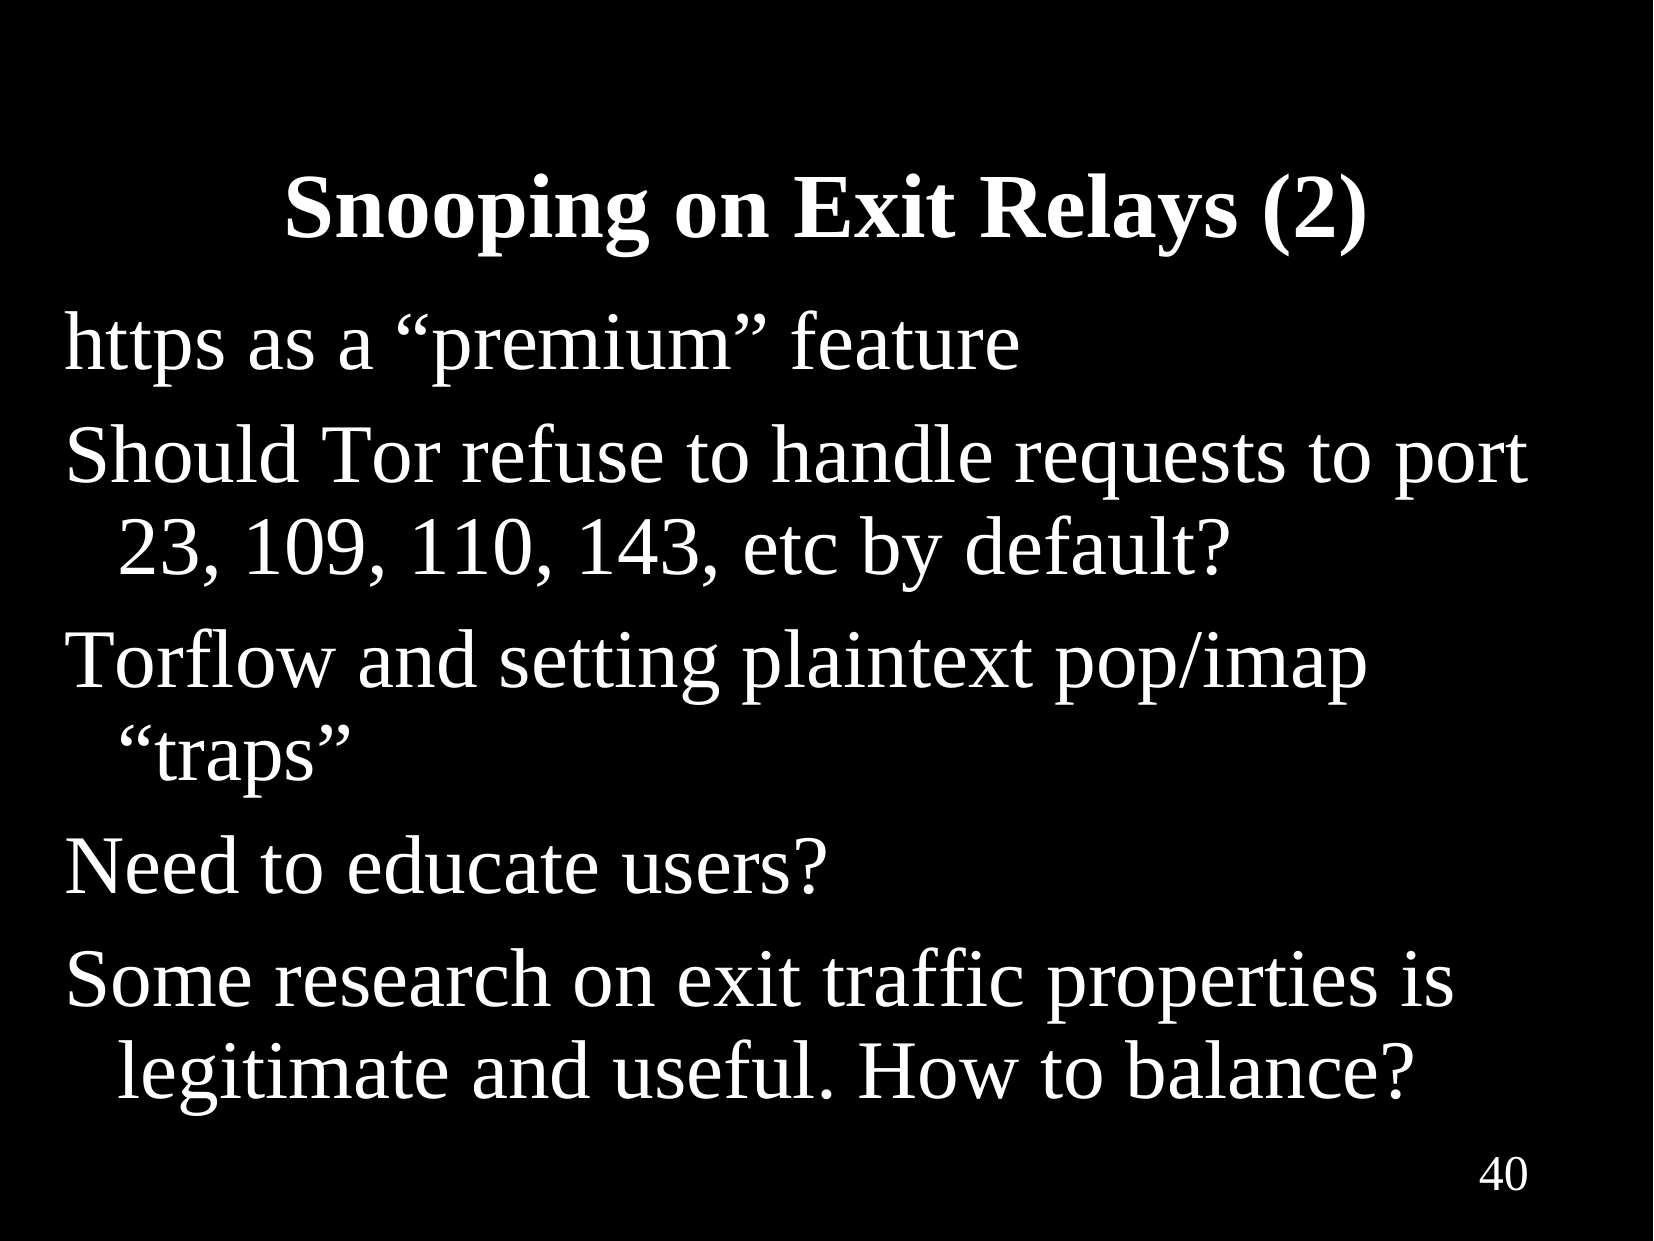

# Snooping on Exit Relays (2)
https as a “premium” feature
Should Tor refuse to handle requests to port 23, 109, 110, 143, etc by default?
Torflow and setting plaintext pop/imap “traps”
Need to educate users?
Some research on exit traffic properties is legitimate and useful. How to balance?